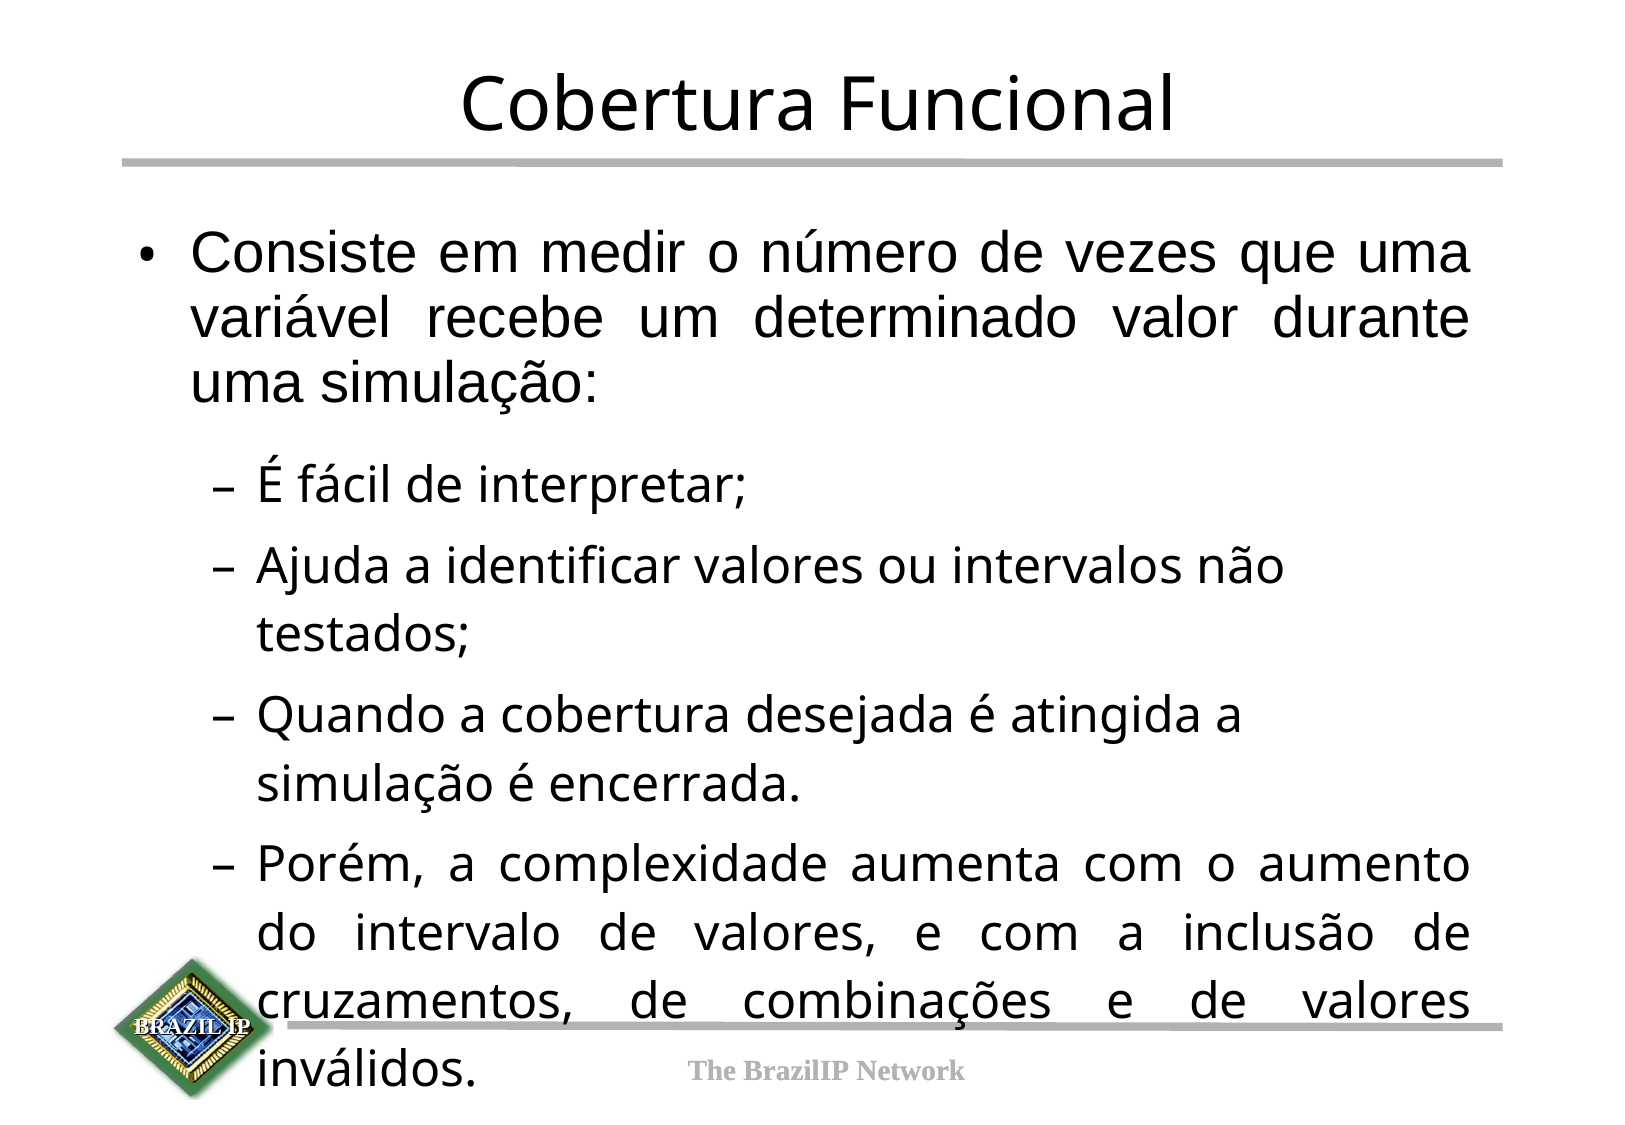

# Cobertura Funcional
Consiste em medir o número de vezes que uma variável recebe um determinado valor durante uma simulação:
É fácil de interpretar;
Ajuda a identificar valores ou intervalos não testados;
Quando a cobertura desejada é atingida a simulação é encerrada.
Porém, a complexidade aumenta com o aumento do intervalo de valores, e com a inclusão de cruzamentos, de combinações e de valores inválidos.